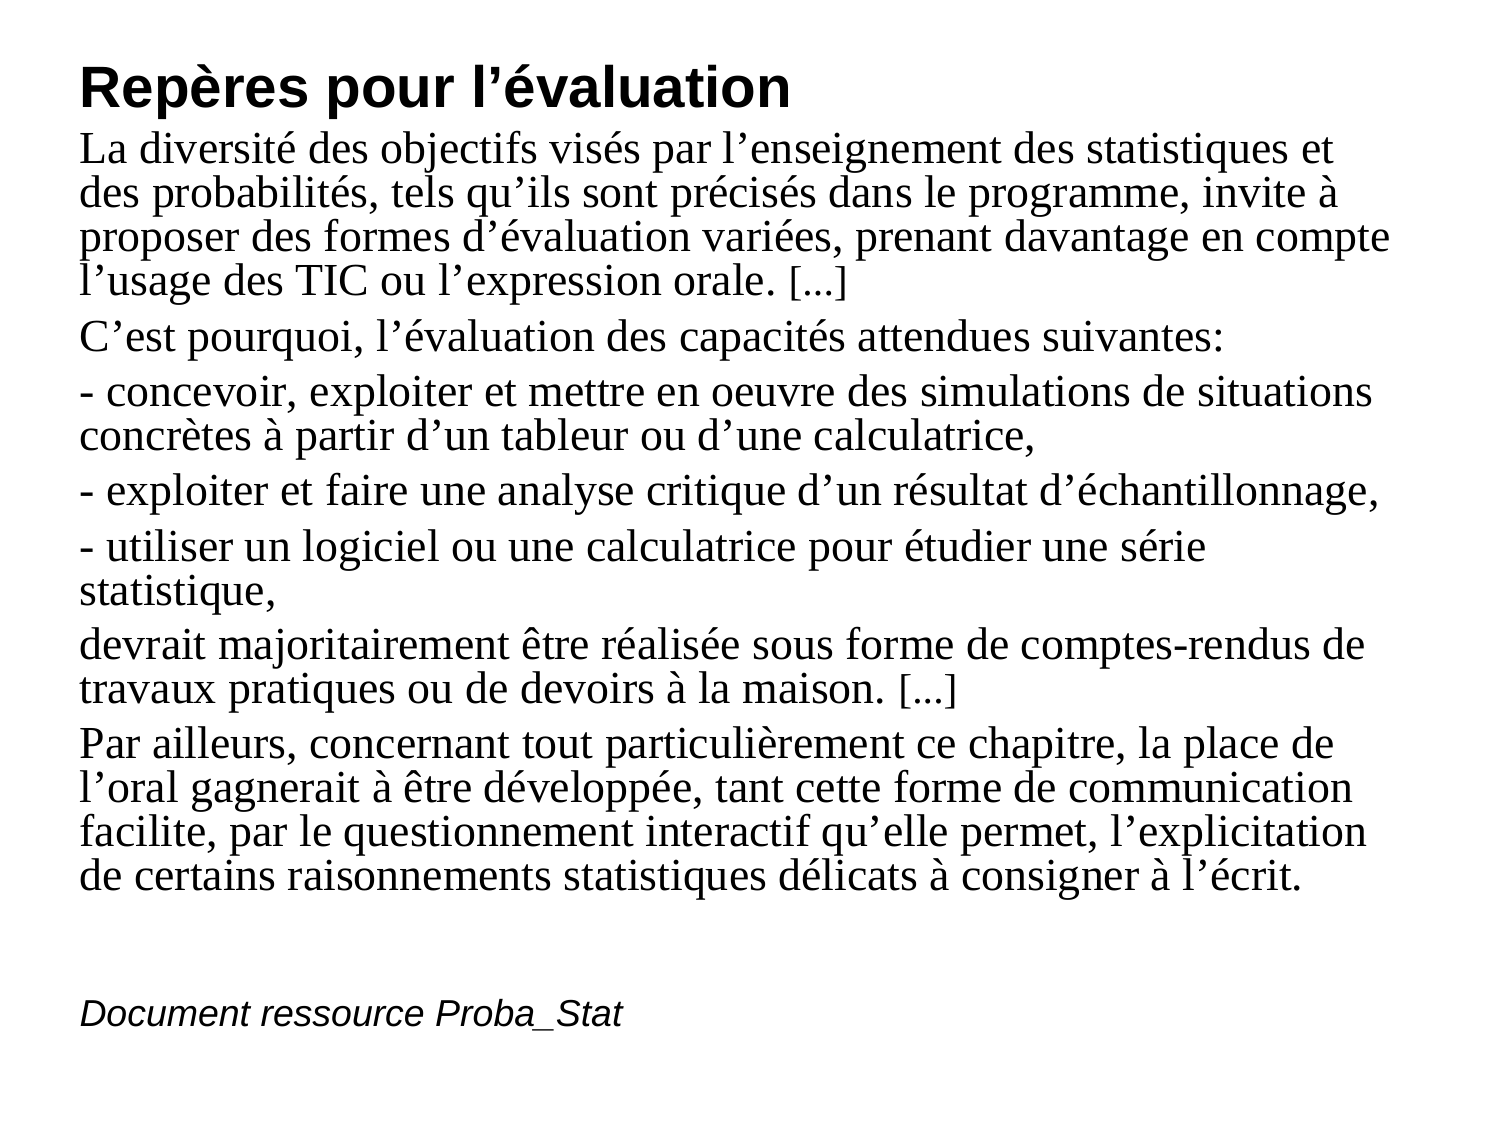

# Repères pour l’évaluation
La diversité des objectifs visés par l’enseignement des statistiques et des probabilités, tels qu’ils sont précisés dans le programme, invite à proposer des formes d’évaluation variées, prenant davantage en compte l’usage des TIC ou l’expression orale. [...]
C’est pourquoi, l’évaluation des capacités attendues suivantes:
- concevoir, exploiter et mettre en oeuvre des simulations de situations concrètes à partir d’un tableur ou d’une calculatrice,
- exploiter et faire une analyse critique d’un résultat d’échantillonnage,
- utiliser un logiciel ou une calculatrice pour étudier une série statistique,
devrait majoritairement être réalisée sous forme de comptes-rendus de travaux pratiques ou de devoirs à la maison. [...]
Par ailleurs, concernant tout particulièrement ce chapitre, la place de l’oral gagnerait à être développée, tant cette forme de communication facilite, par le questionnement interactif qu’elle permet, l’explicitation de certains raisonnements statistiques délicats à consigner à l’écrit.
Document ressource Proba_Stat